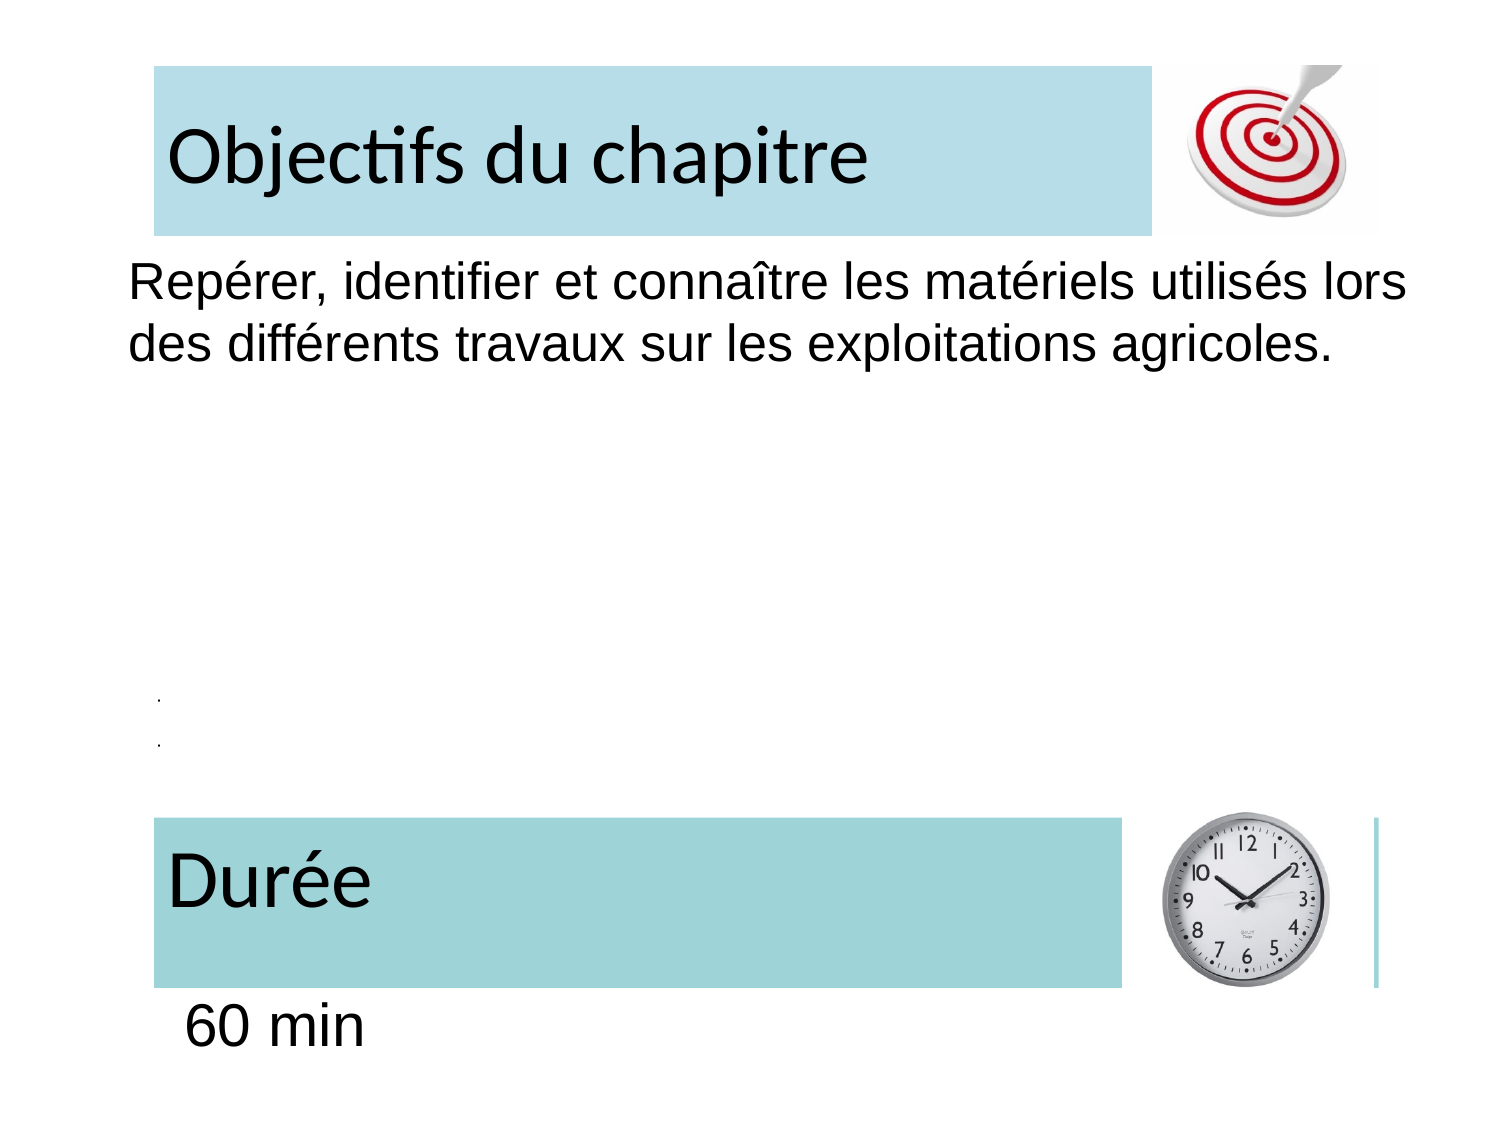

Objectifs du chapitre
Repérer, identifier et connaître les matériels utilisés lors des différents travaux sur les exploitations agricoles.
Durée
60 min